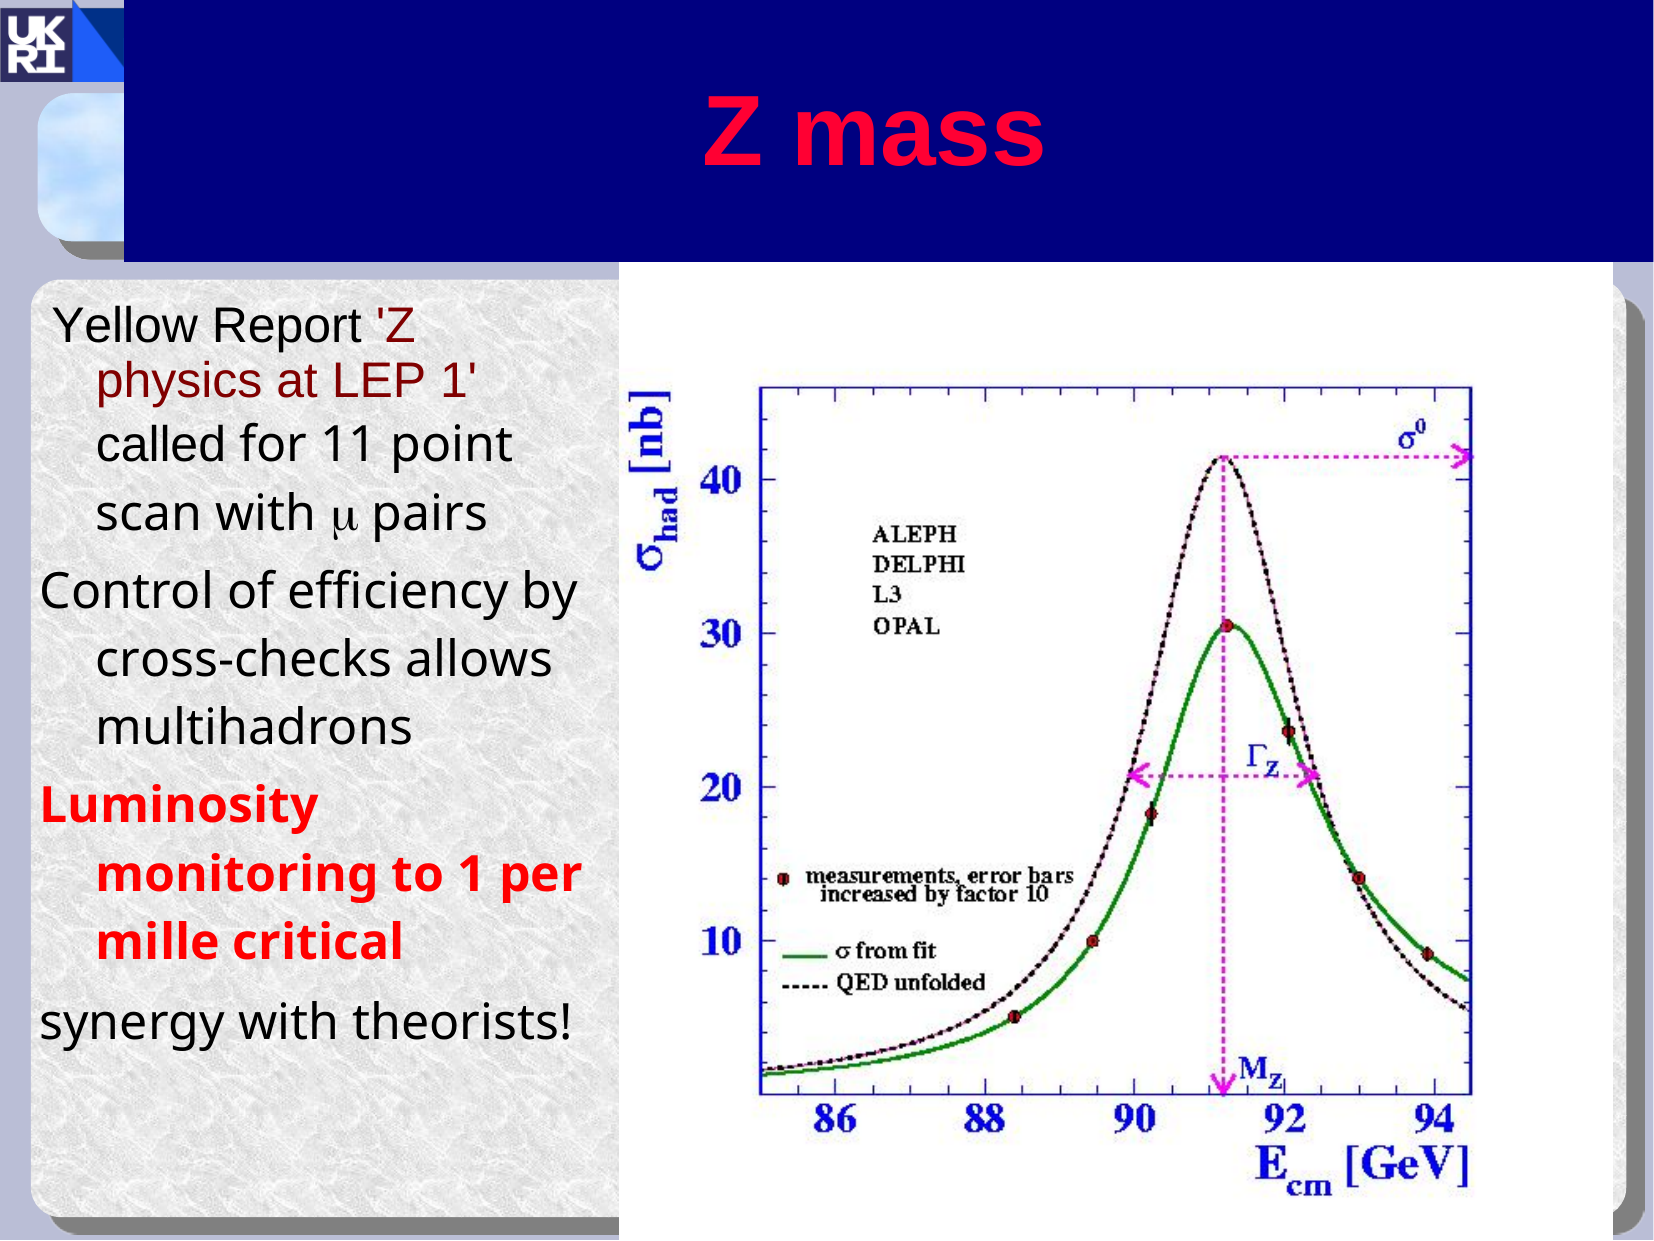

# Z mass
 Yellow Report 'Z physics at LEP 1' called for 11 point scan with  pairs
Control of efficiency by cross-checks allows multihadrons
Luminosity monitoring to 1 per mille critical
synergy with theorists!